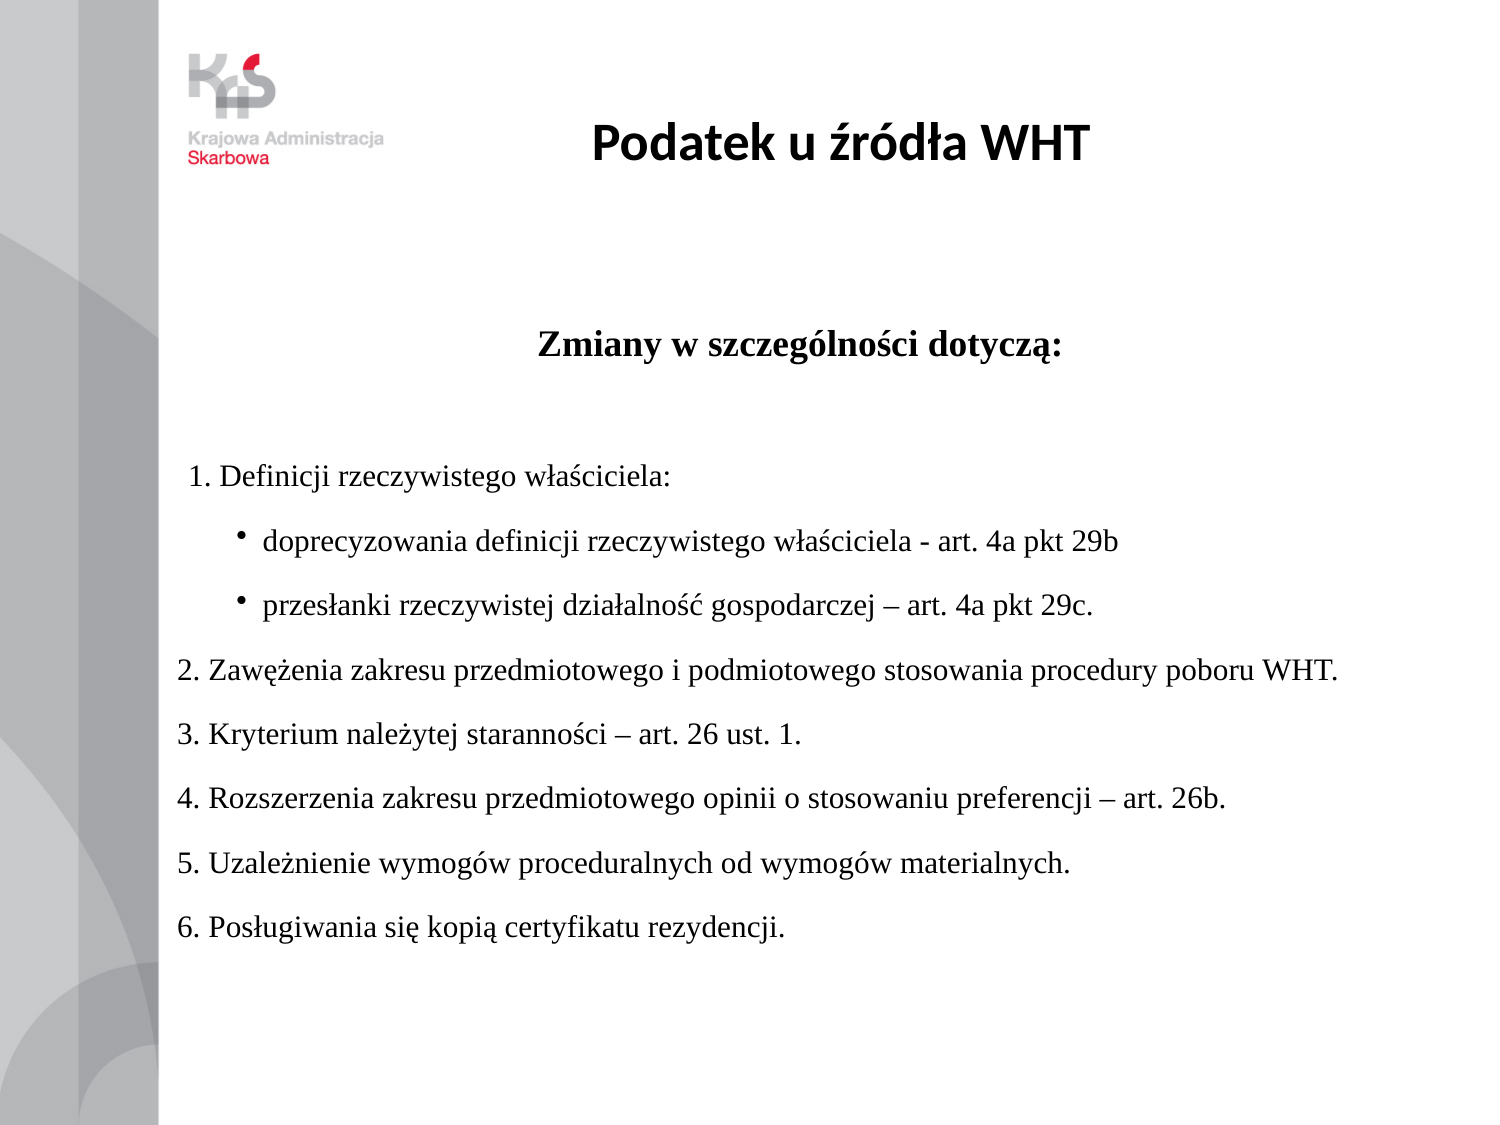

# Podatek u źródła WHT
Zmiany w szczególności dotyczą:
1. Definicji rzeczywistego właściciela:
 doprecyzowania definicji rzeczywistego właściciela - art. 4a pkt 29b
 przesłanki rzeczywistej działalność gospodarczej – art. 4a pkt 29c.
2. Zawężenia zakresu przedmiotowego i podmiotowego stosowania procedury poboru WHT.
3. Kryterium należytej staranności – art. 26 ust. 1.
4. Rozszerzenia zakresu przedmiotowego opinii o stosowaniu preferencji – art. 26b.
5. Uzależnienie wymogów proceduralnych od wymogów materialnych.
6. Posługiwania się kopią certyfikatu rezydencji.